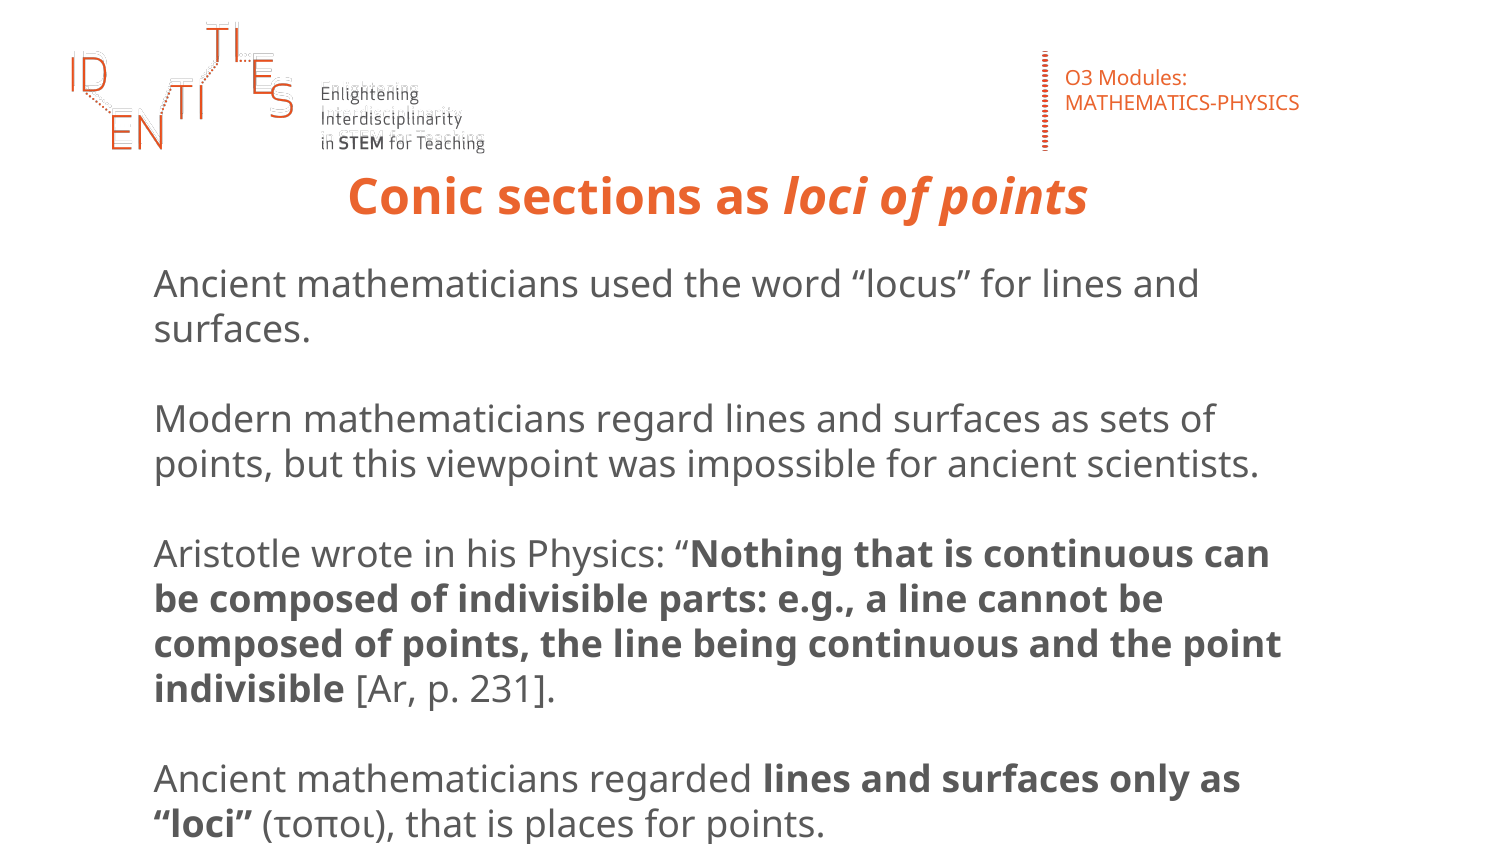

O3 Modules:
MATHEMATICS-PHYSICS
Conic sections as loci of points
Ancient mathematicians used the word “locus” for lines and surfaces.
Modern mathematicians regard lines and surfaces as sets of points, but this viewpoint was impossible for ancient scientists.
Aristotle wrote in his Physics: “Nothing that is continuous can be composed of indivisible parts: e.g., a line cannot be composed of points, the line being continuous and the point indivisible [Ar, p. 231].
Ancient mathematicians regarded lines and surfaces only as “loci” (τοποι), that is places for points.